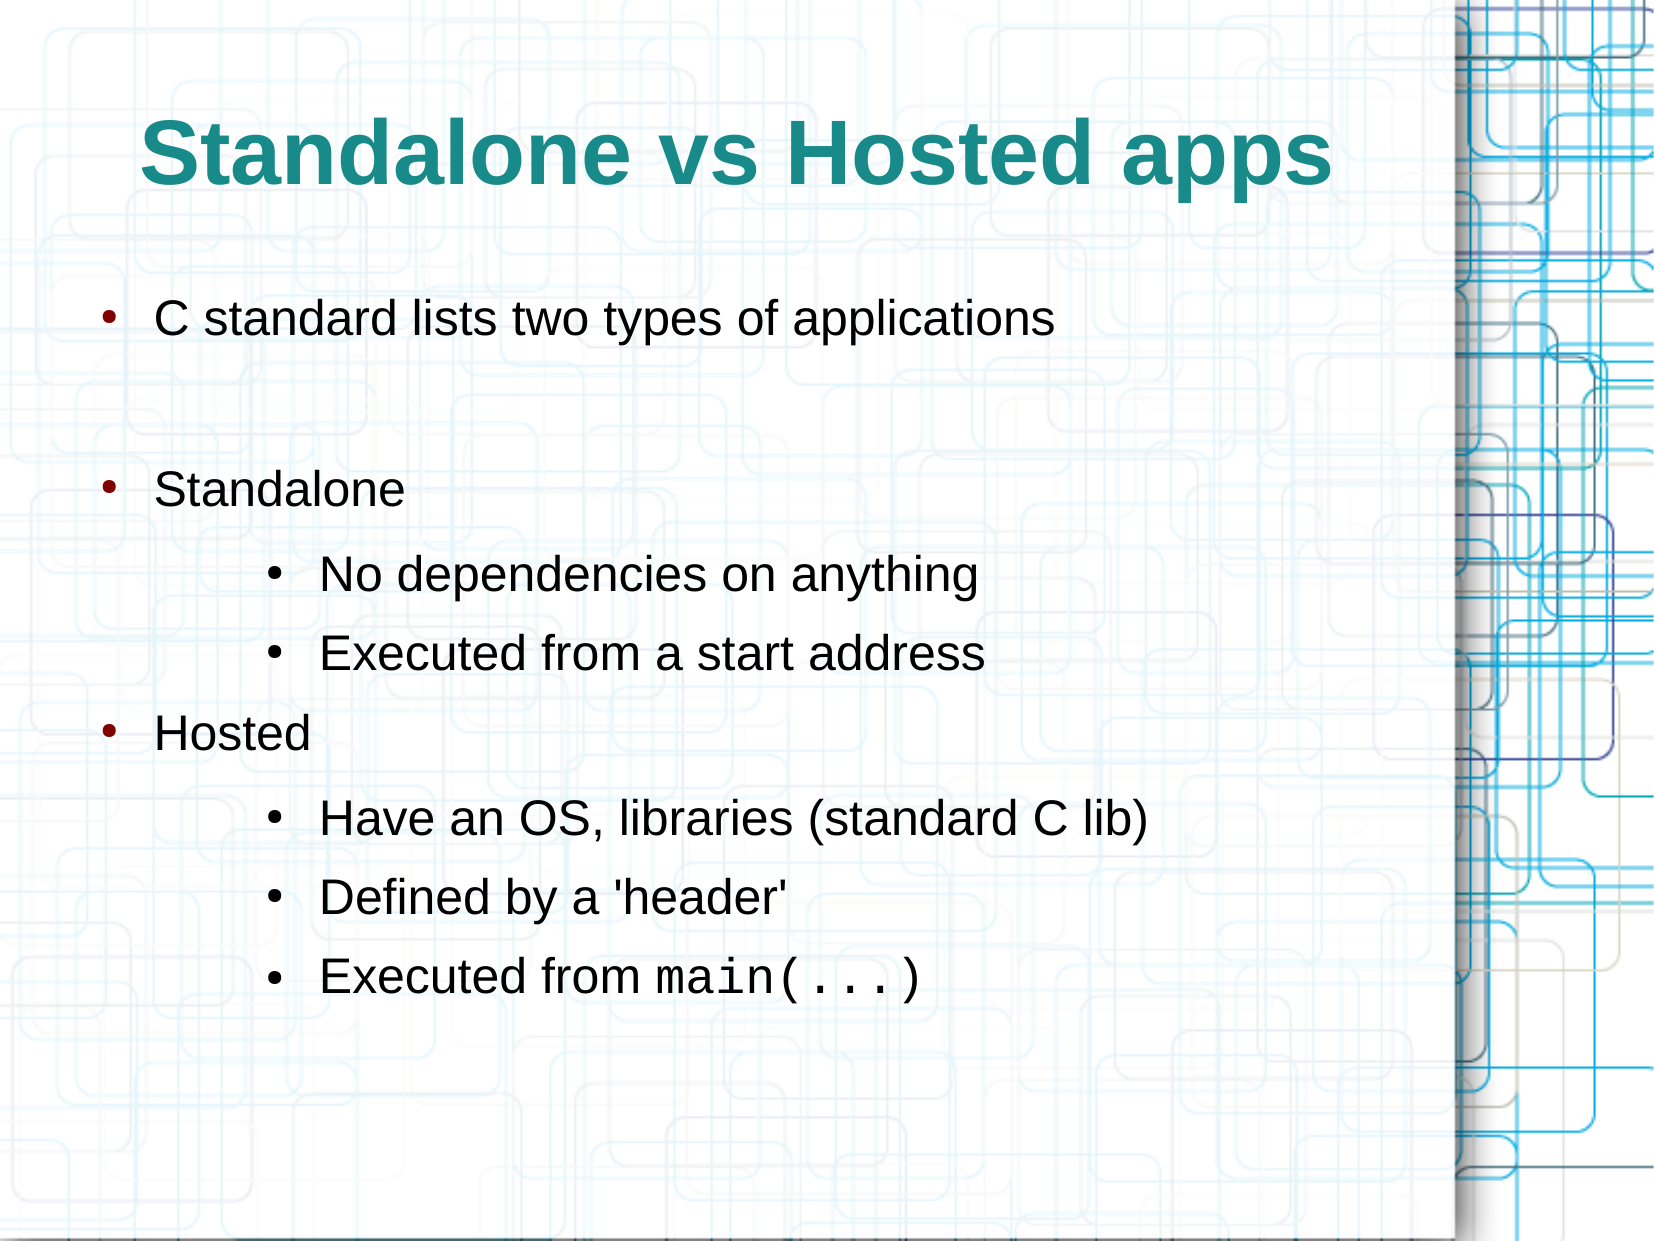

# Standalone vs Hosted apps
C standard lists two types of applications
Standalone
No dependencies on anything
Executed from a start address
Hosted
Have an OS, libraries (standard C lib)
Defined by a 'header'
Executed from main(...)